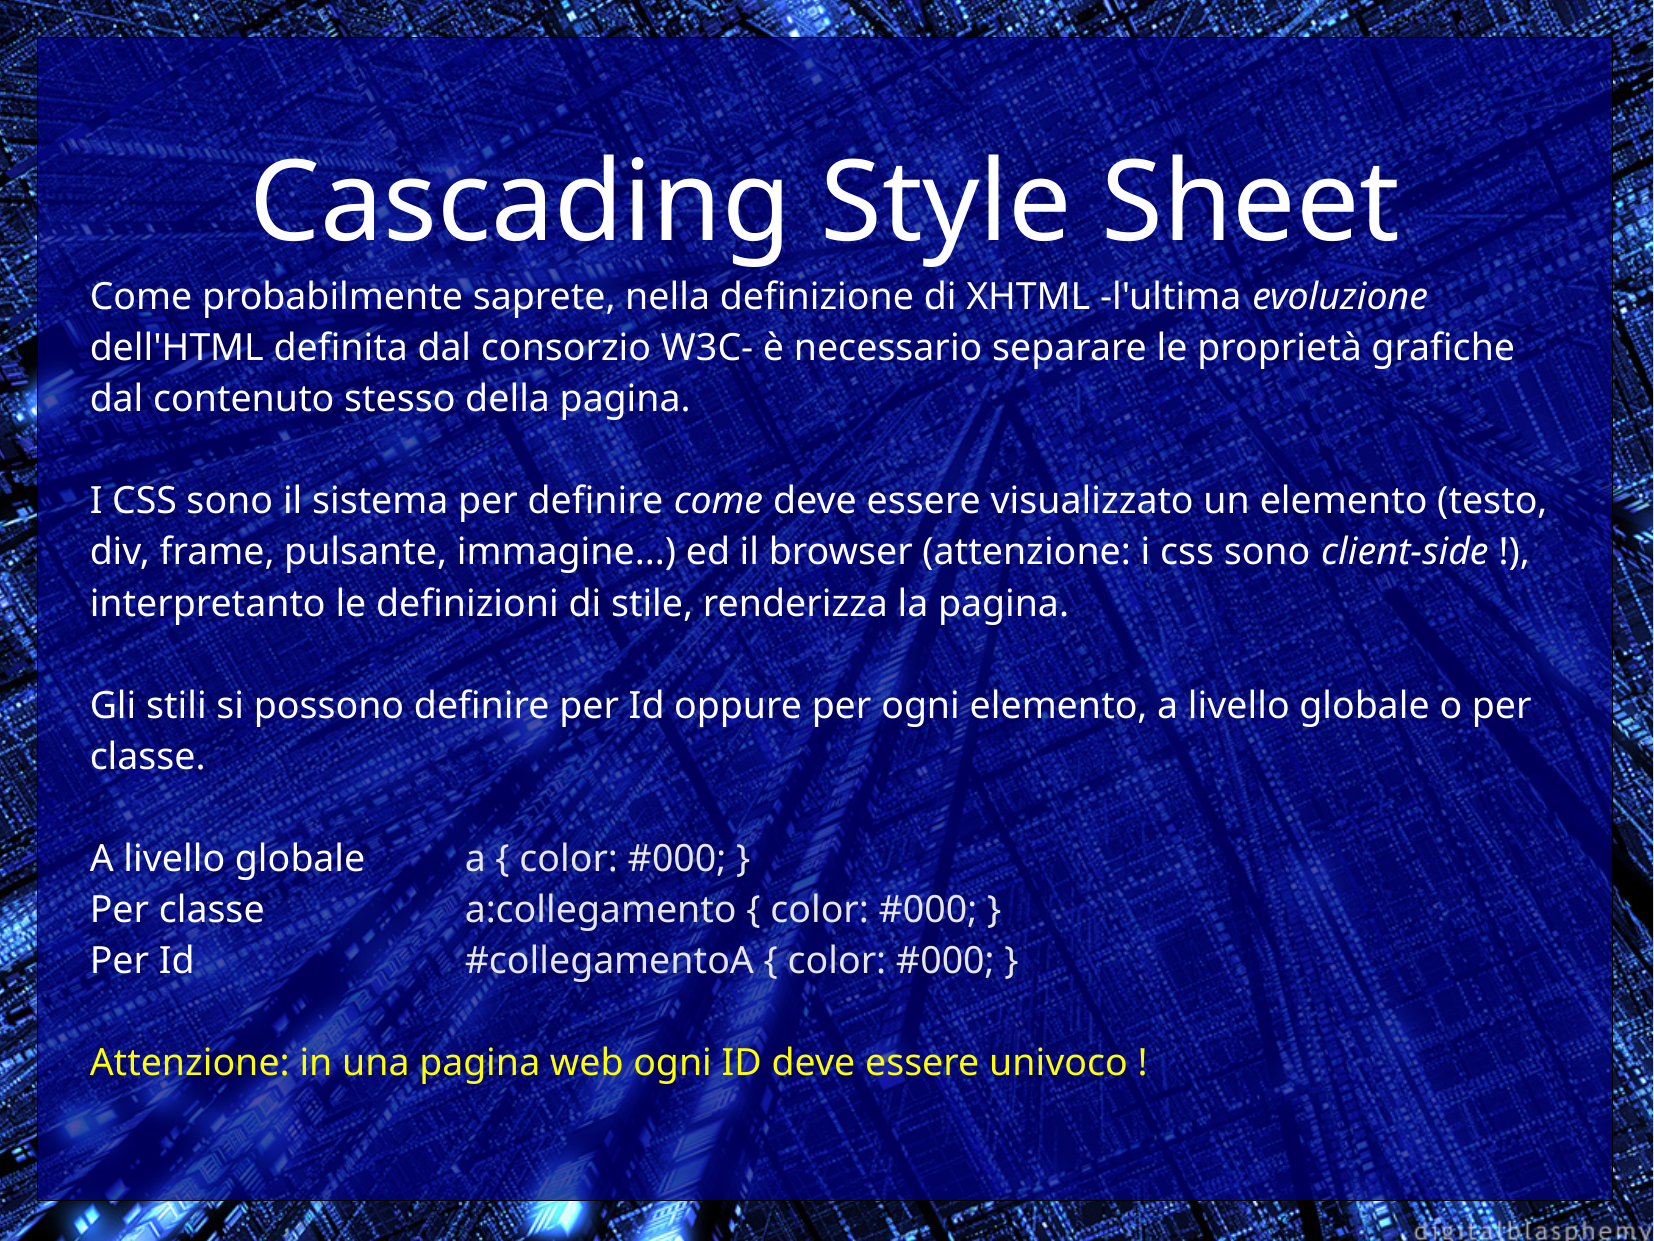

Cascading Style Sheet
Come probabilmente saprete, nella definizione di XHTML -l'ultima evoluzione dell'HTML definita dal consorzio W3C- è necessario separare le proprietà grafiche dal contenuto stesso della pagina.
I CSS sono il sistema per definire come deve essere visualizzato un elemento (testo, div, frame, pulsante, immagine...) ed il browser (attenzione: i css sono client-side !), interpretanto le definizioni di stile, renderizza la pagina.
Gli stili si possono definire per Id oppure per ogni elemento, a livello globale o per classe.
A livello globale		a { color: #000; }
Per classe			a:collegamento { color: #000; }
Per Id				#collegamentoA { color: #000; }
Attenzione: in una pagina web ogni ID deve essere univoco !
#